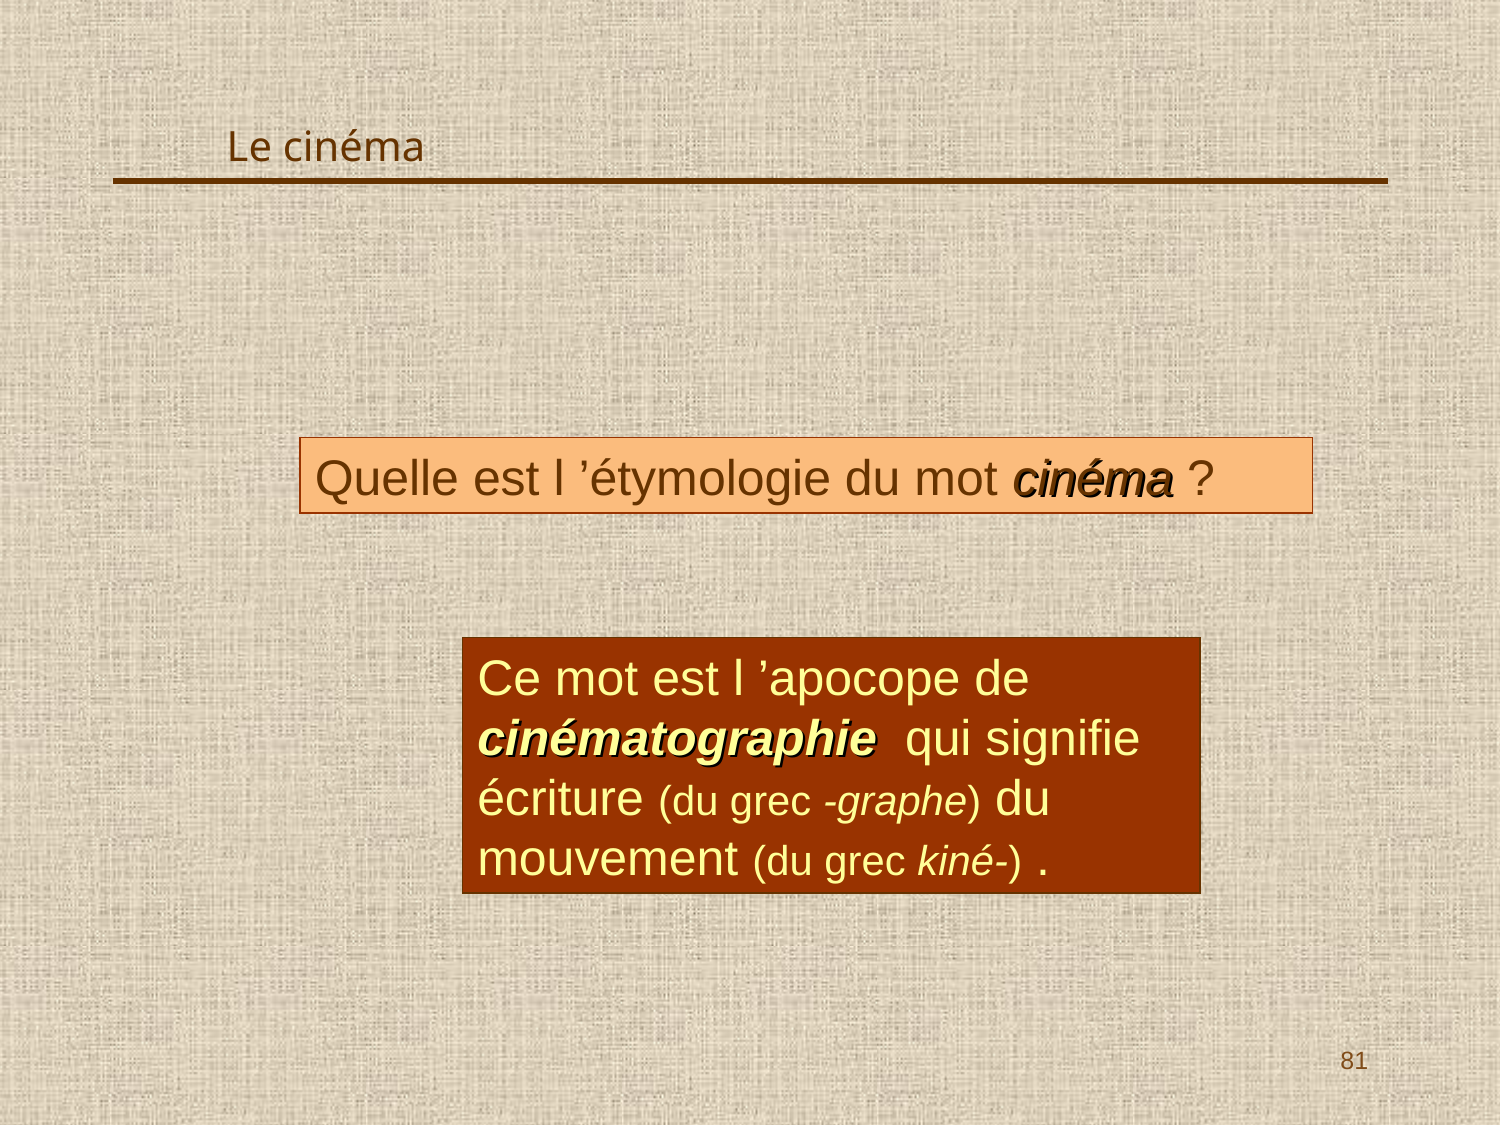

Le cinéma
Quelle est l ’étymologie du mot cinéma ?
Ce mot est l ’apocope de cinématographie qui signifie écriture (du grec -graphe) du mouvement (du grec kiné-) .
81